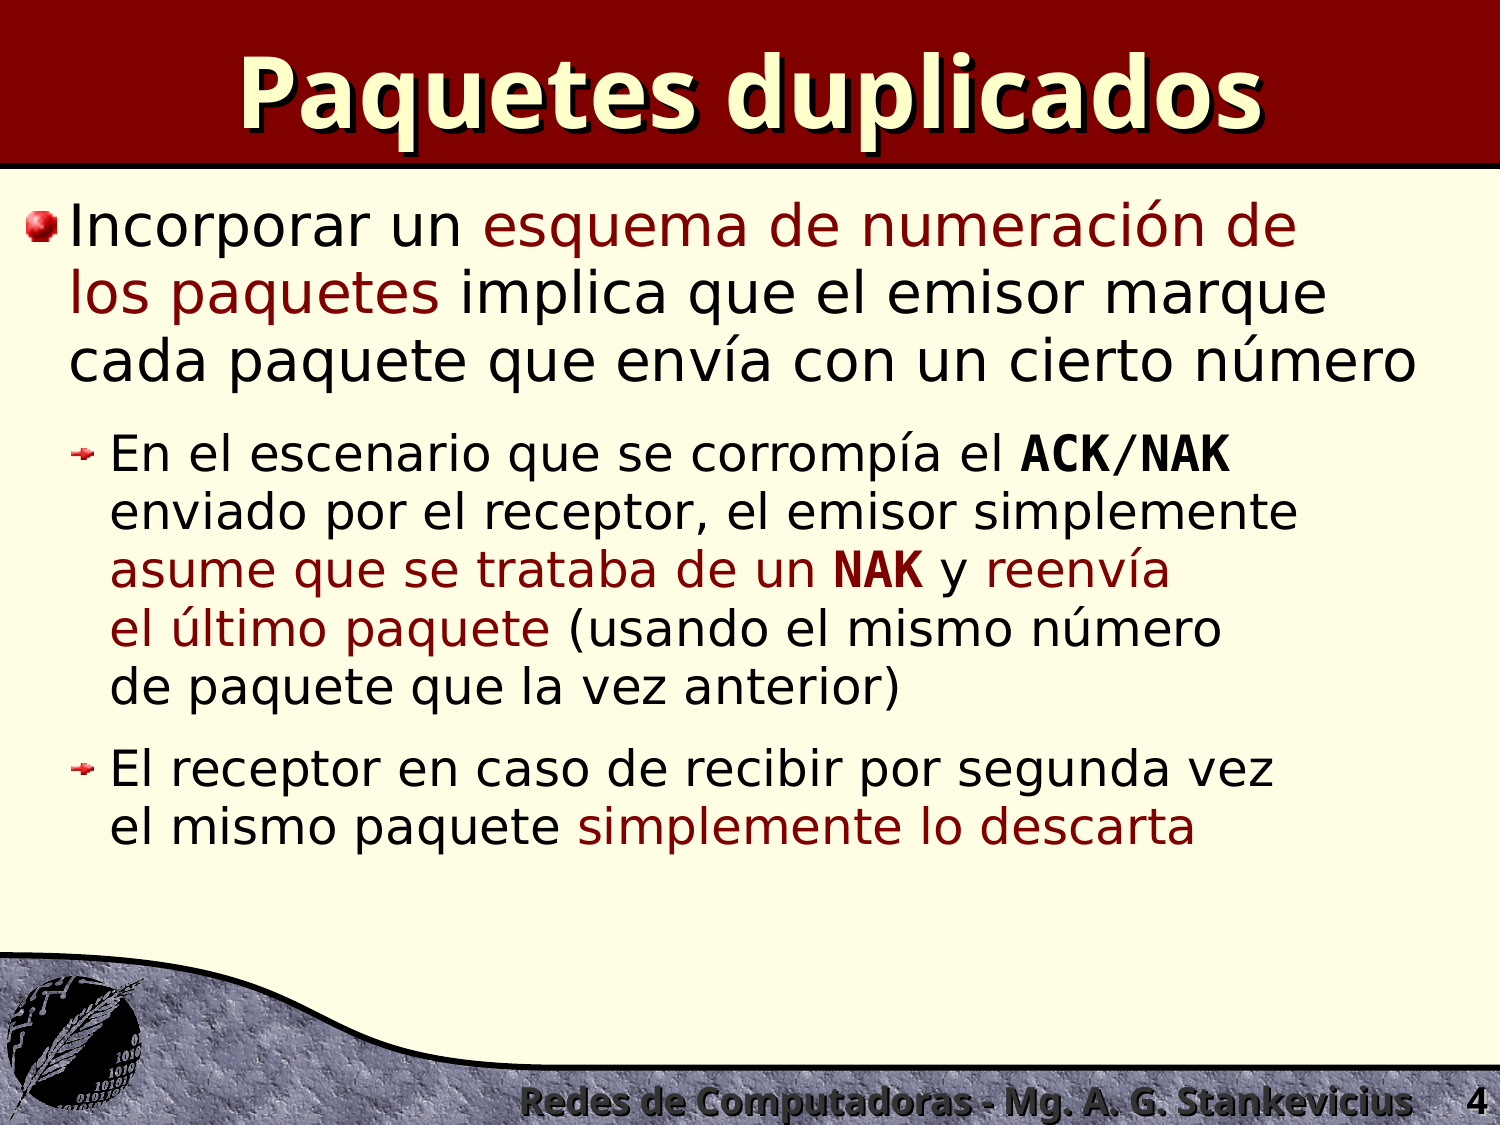

# Paquetes duplicados
Incorporar un esquema de numeración de
los paquetes implica que el emisor marque cada paquete que envía con un cierto número
En el escenario que se corrompía el ACK/NAK
enviado por el receptor, el emisor simplemente
asume que se trataba de un NAK y reenvía
el último paquete (usando el mismo número
de paquete que la vez anterior)
El receptor en caso de recibir por segunda vez
el mismo paquete simplemente lo descarta
4